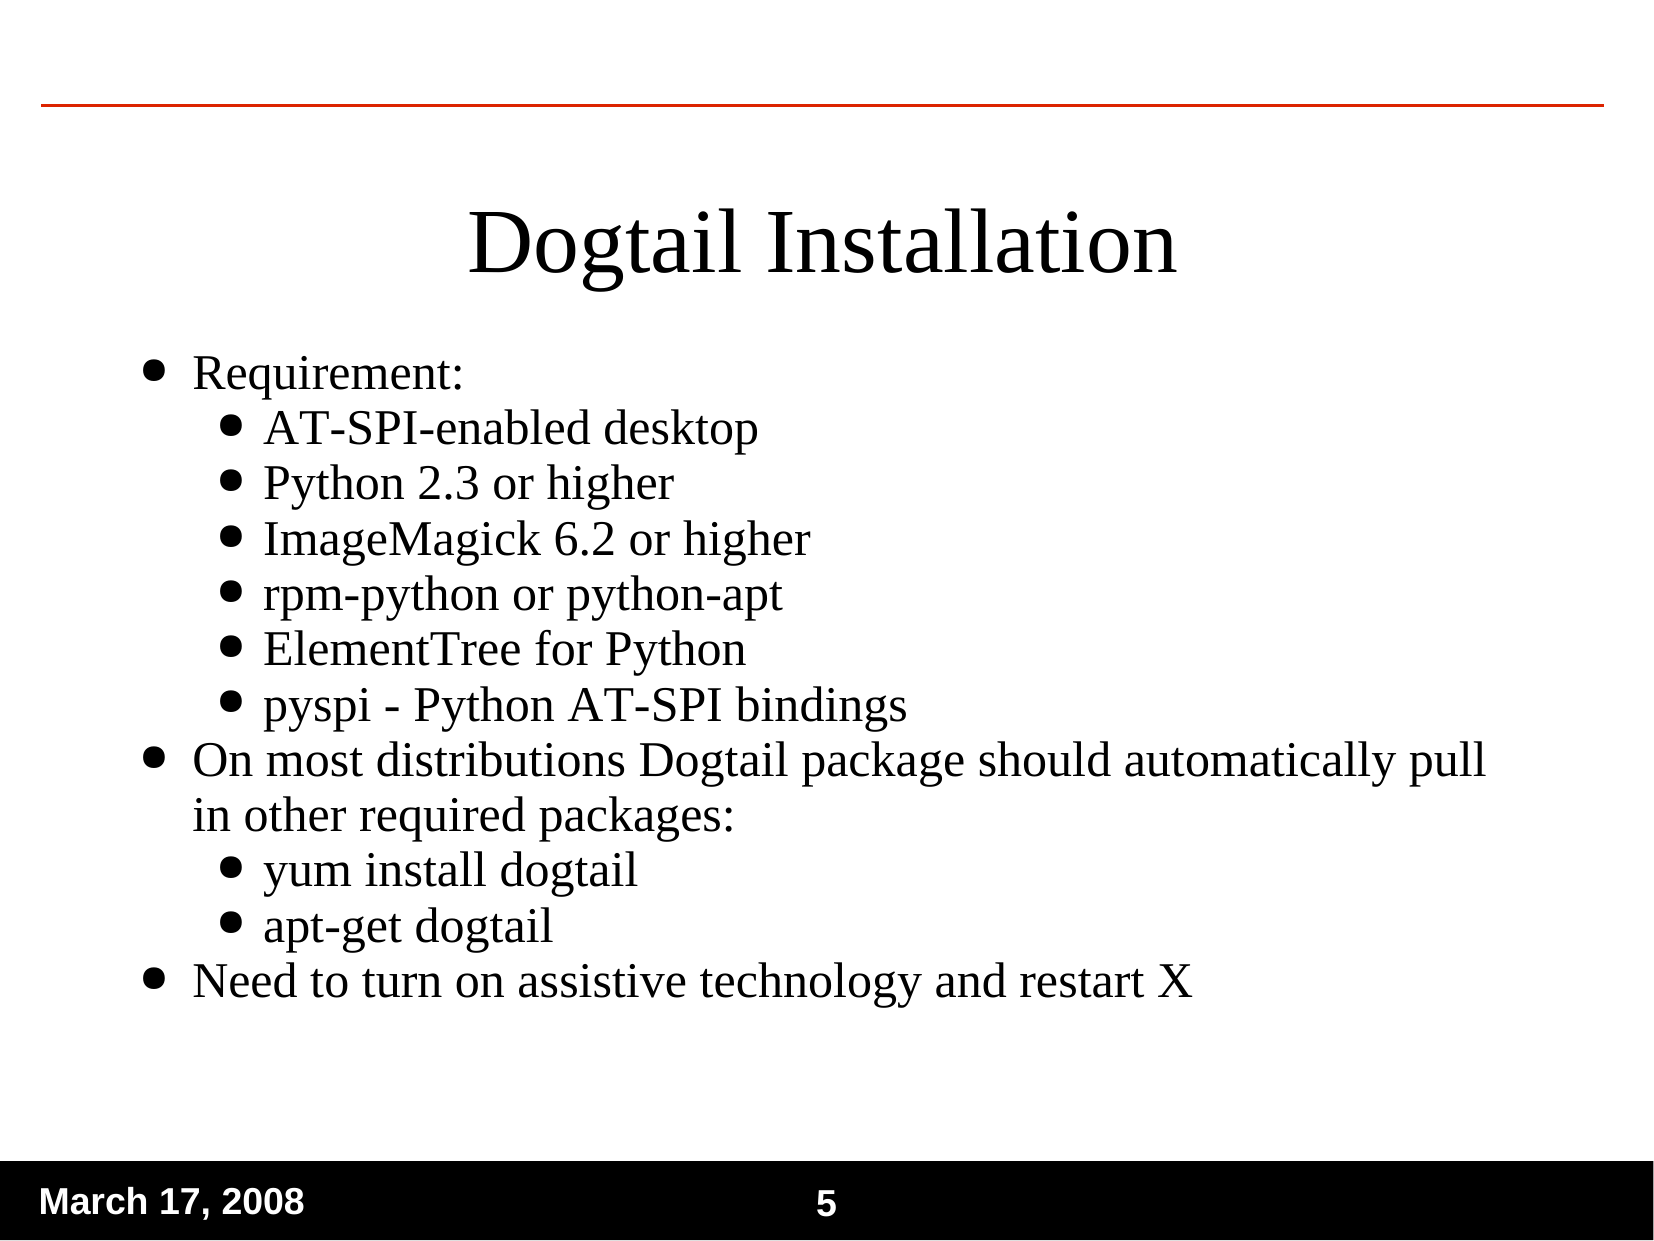

# Dogtail Installation
Requirement:
AT-SPI-enabled desktop
Python 2.3 or higher
ImageMagick 6.2 or higher
rpm-python or python-apt
ElementTree for Python
pyspi - Python AT-SPI bindings
On most distributions Dogtail package should automatically pull in other required packages:
yum install dogtail
apt-get dogtail
Need to turn on assistive technology and restart X